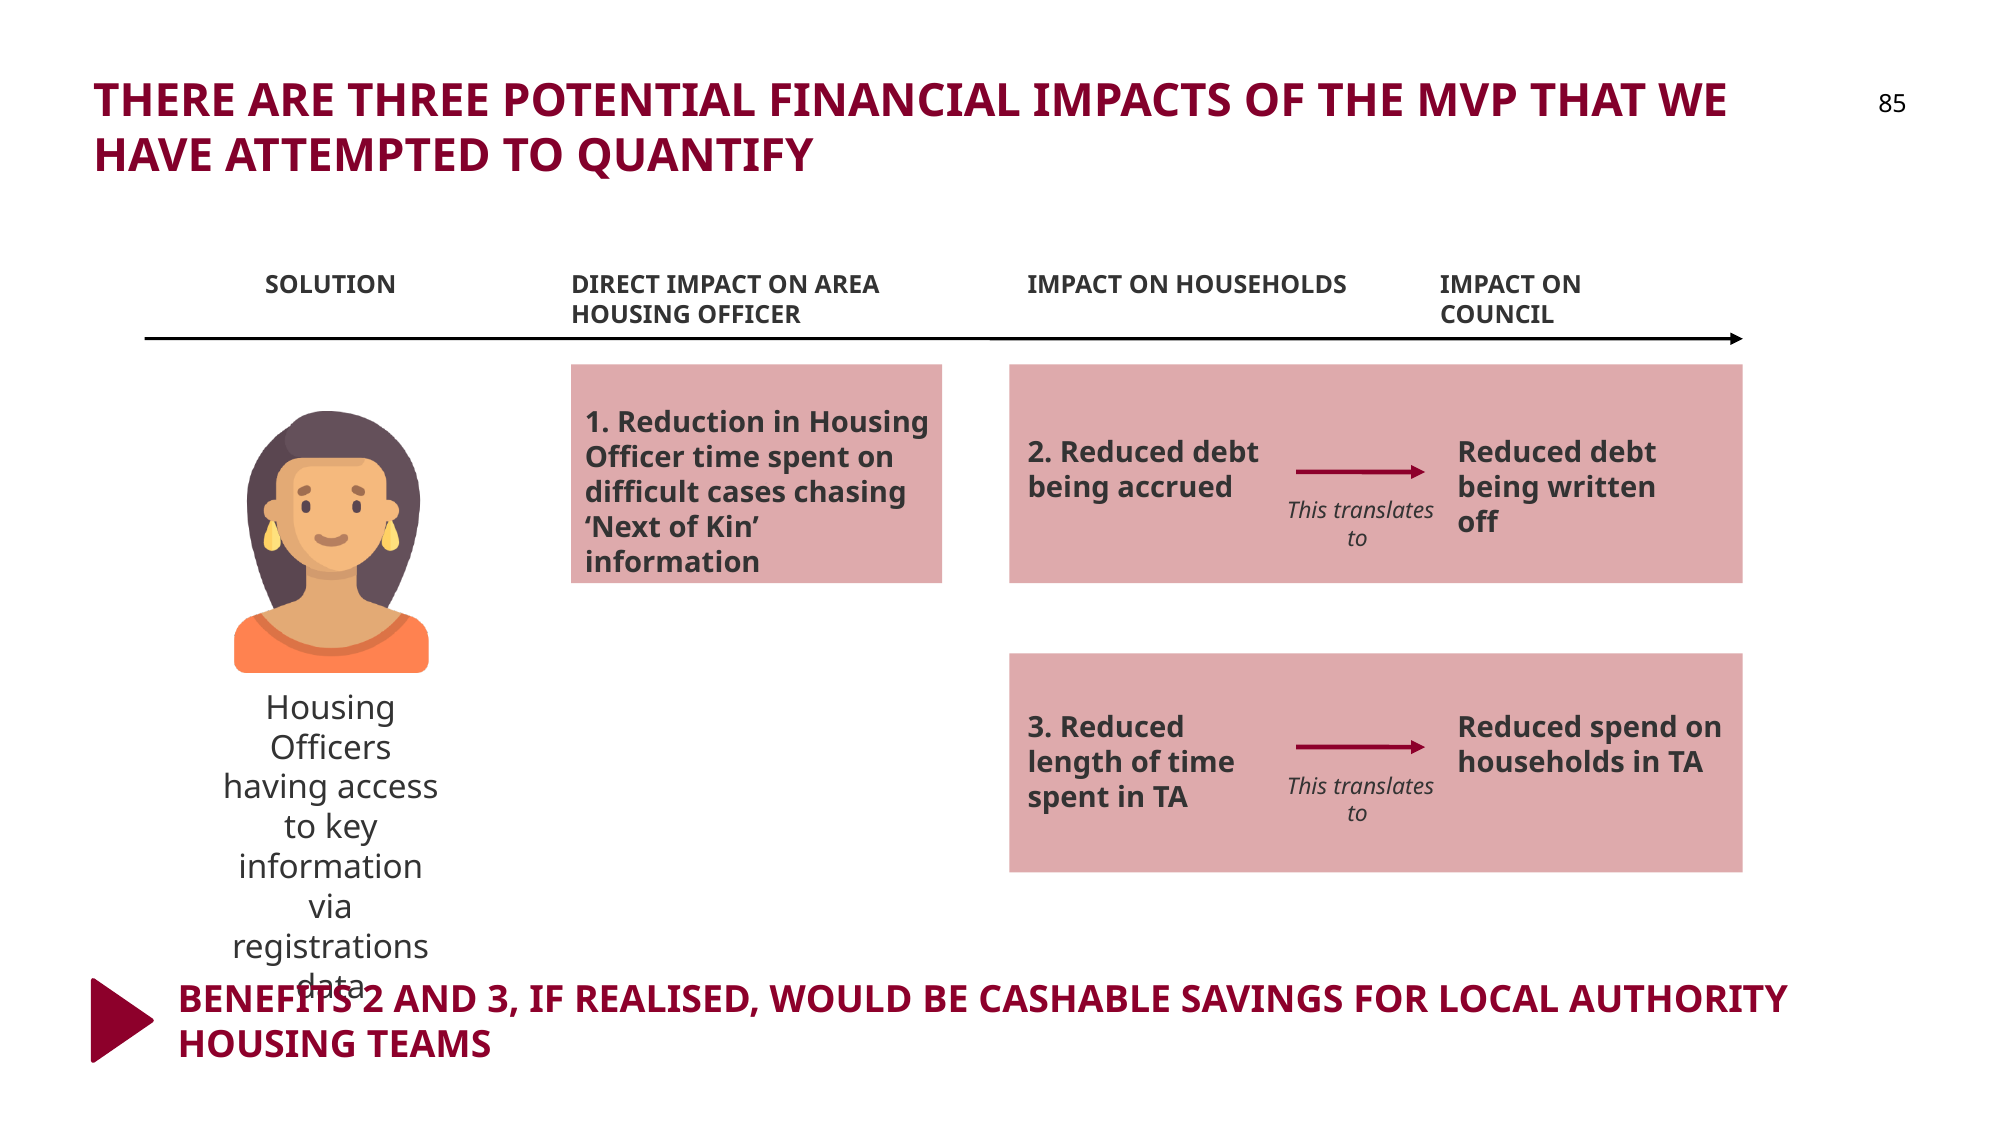

# THERE ARE THREE POTENTIAL FINANCIAL IMPACTS OF THE MVP THAT WE HAVE ATTEMPTED TO QUANTIFY
SOLUTION
DIRECT IMPACT ON AREA HOUSING OFFICER
IMPACT ON HOUSEHOLDS
IMPACT ON
COUNCIL
1. Reduction in Housing Officer time spent on difficult cases chasing ‘Next of Kin’ information
2. Reduced debt being accrued
Reduced debt being written off
This translates to
3. Reduced length of time spent in TA
Reduced spend on households in TA
This translates to
Housing Officers having access to key information via registrations data
BENEFITS 2 AND 3, IF REALISED, WOULD BE CASHABLE SAVINGS FOR LOCAL AUTHORITY HOUSING TEAMS